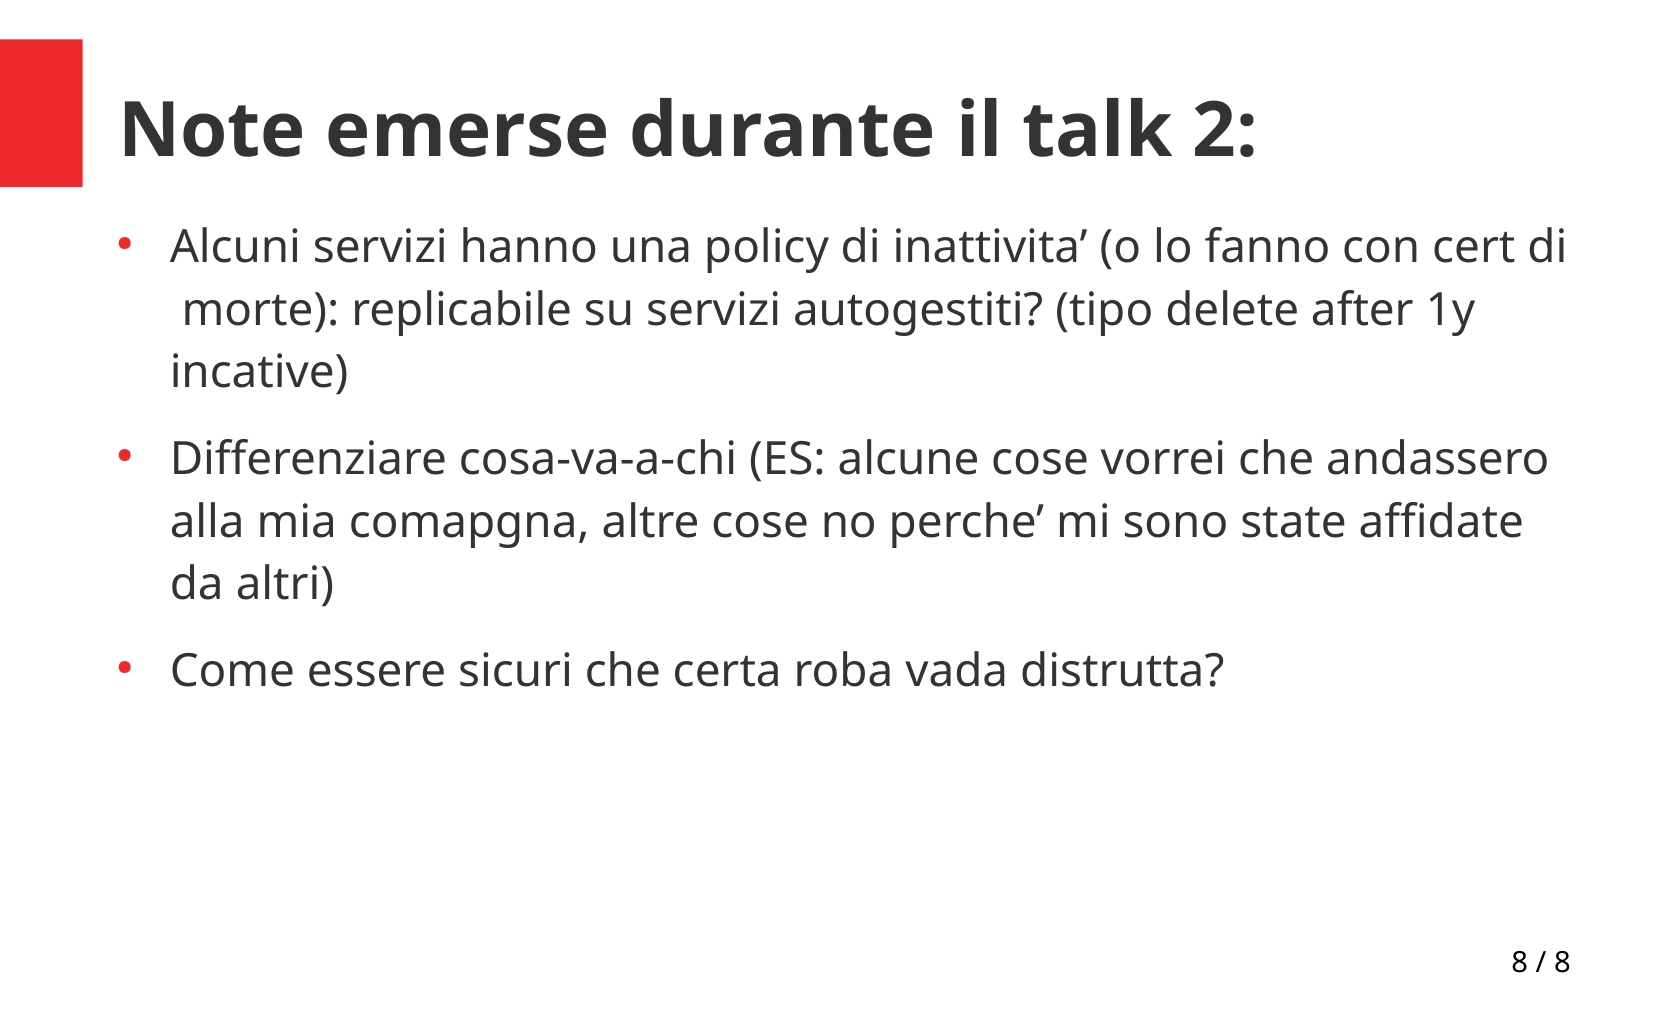

# Note emerse durante il talk 2:
Alcuni servizi hanno una policy di inattivita’ (o lo fanno con cert di morte): replicabile su servizi autogestiti? (tipo delete after 1y incative)
Differenziare cosa-va-a-chi (ES: alcune cose vorrei che andassero alla mia comapgna, altre cose no perche’ mi sono state affidate da altri)
Come essere sicuri che certa roba vada distrutta?
8